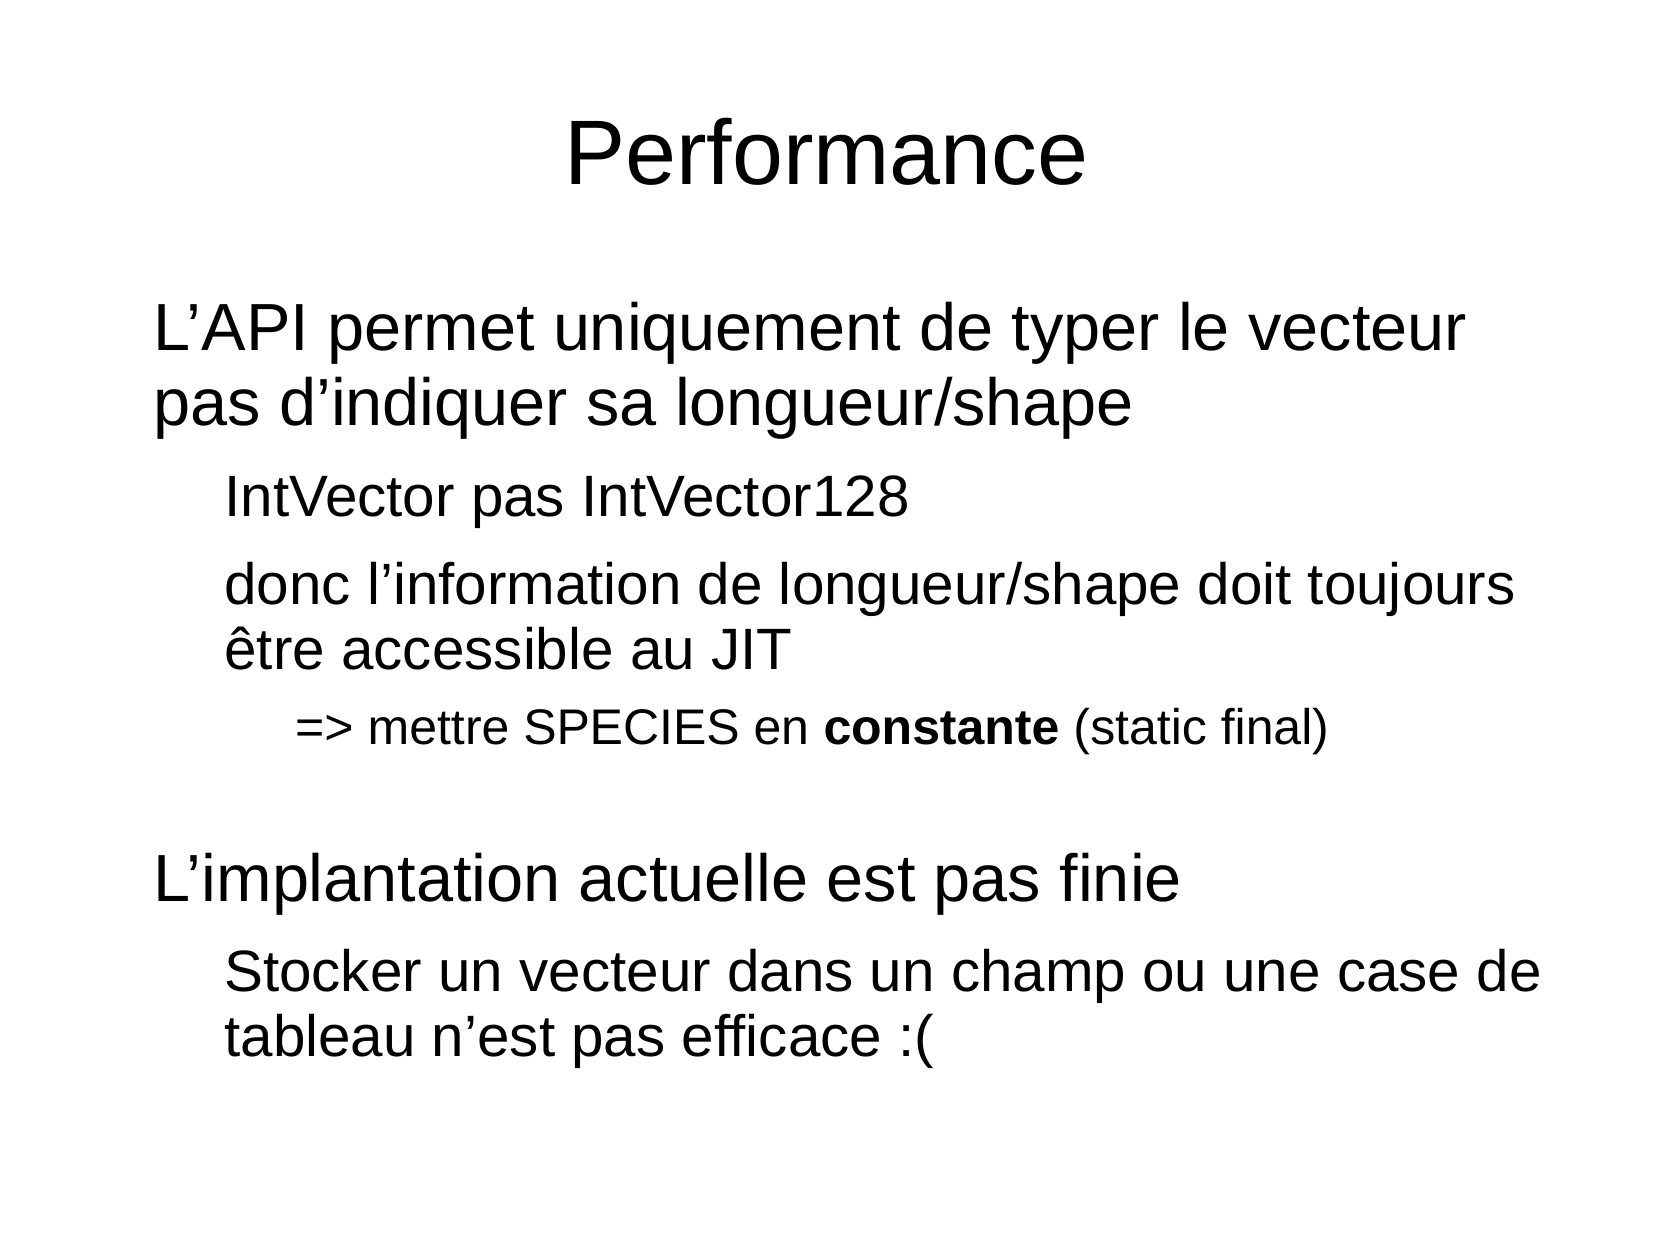

# Performance
L’API permet uniquement de typer le vecteur pas d’indiquer sa longueur/shape
IntVector pas IntVector128
donc l’information de longueur/shape doit toujours être accessible au JIT
=> mettre SPECIES en constante (static final)
L’implantation actuelle est pas finie
Stocker un vecteur dans un champ ou une case de tableau n’est pas efficace :(